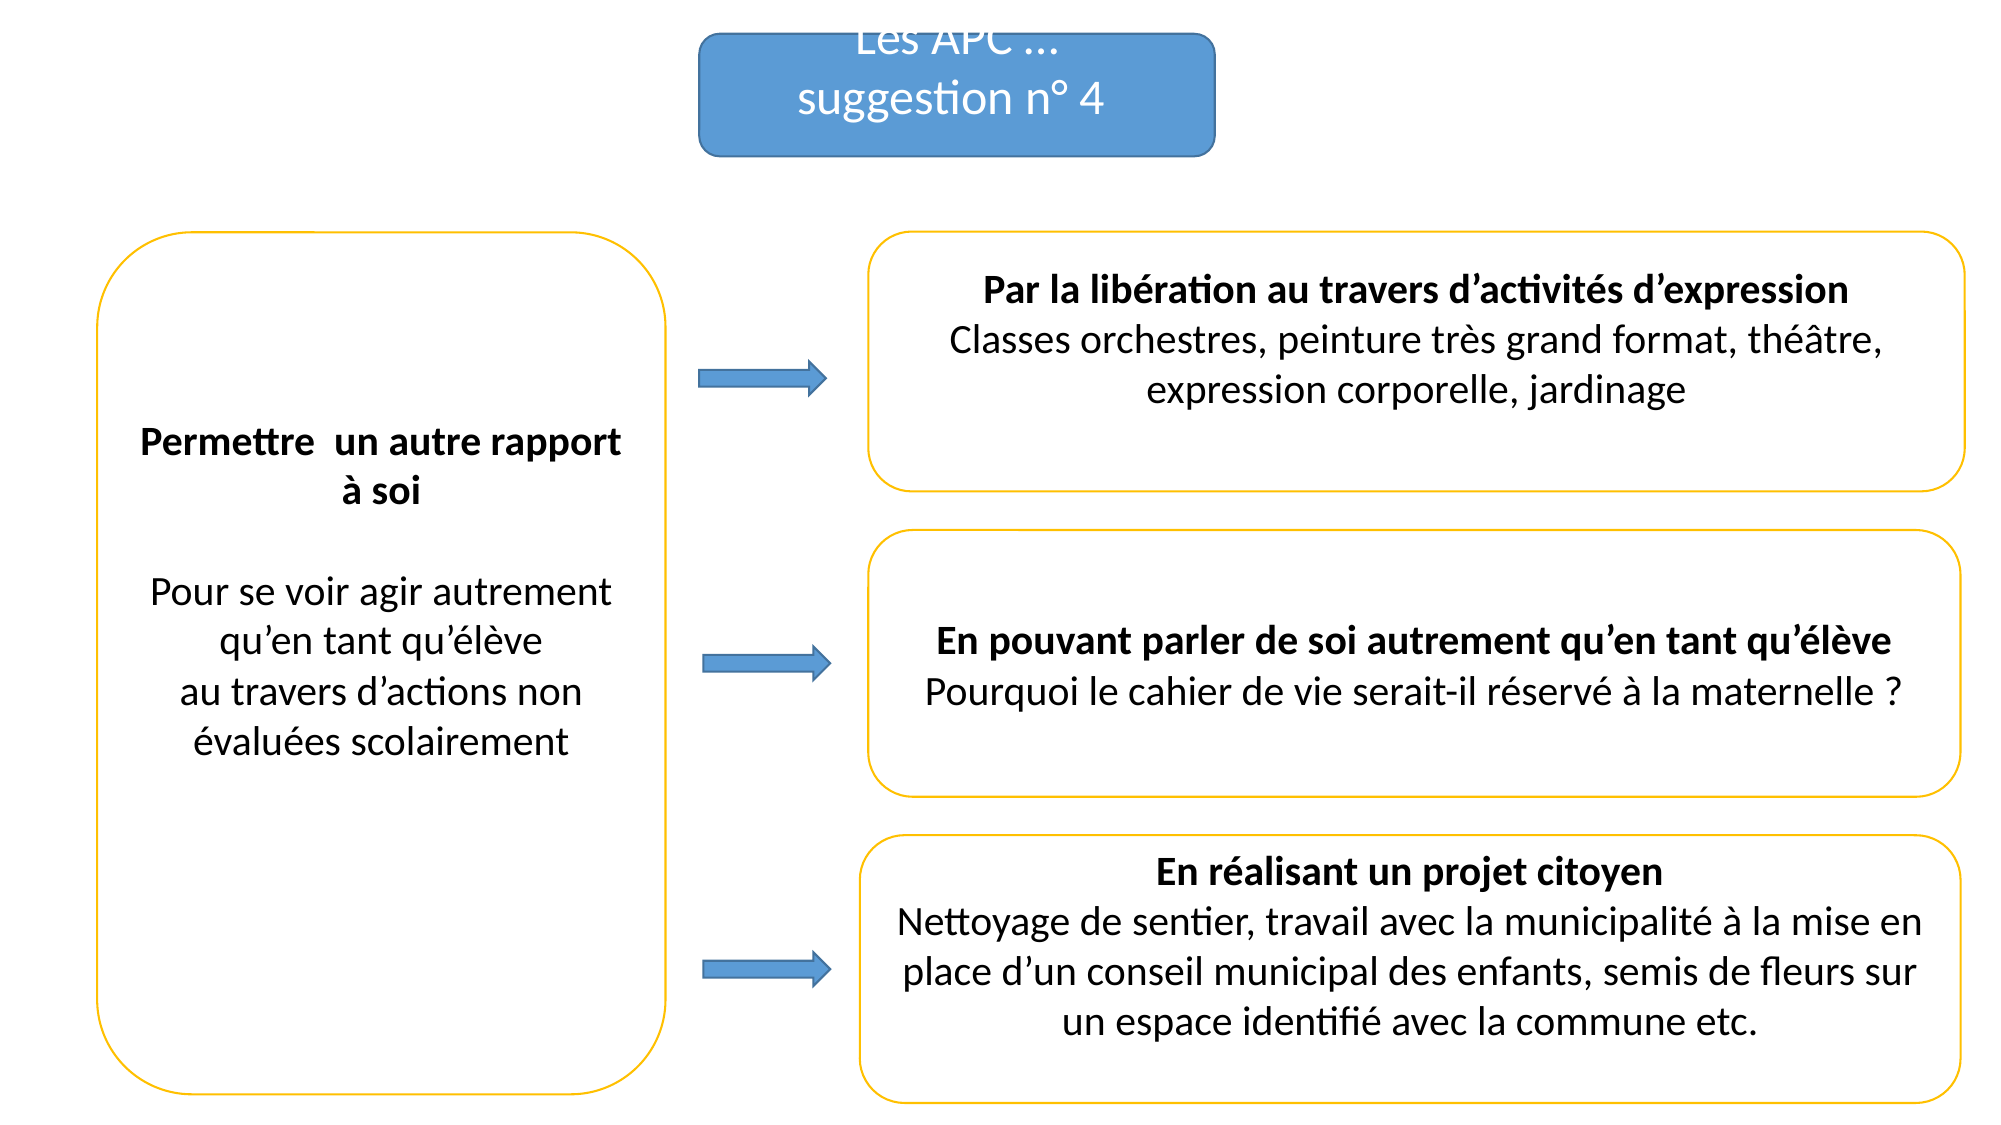

Les APC …
suggestion n° 4
Par la libération au travers d’activités d’expression
Classes orchestres, peinture très grand format, théâtre, expression corporelle, jardinage
Permettre un autre rapport à soi
Pour se voir agir autrement qu’en tant qu’élève
au travers d’actions non évaluées scolairement
En pouvant parler de soi autrement qu’en tant qu’élève
Pourquoi le cahier de vie serait-il réservé à la maternelle ?
En réalisant un projet citoyen
Nettoyage de sentier, travail avec la municipalité à la mise en place d’un conseil municipal des enfants, semis de fleurs sur un espace identifié avec la commune etc.